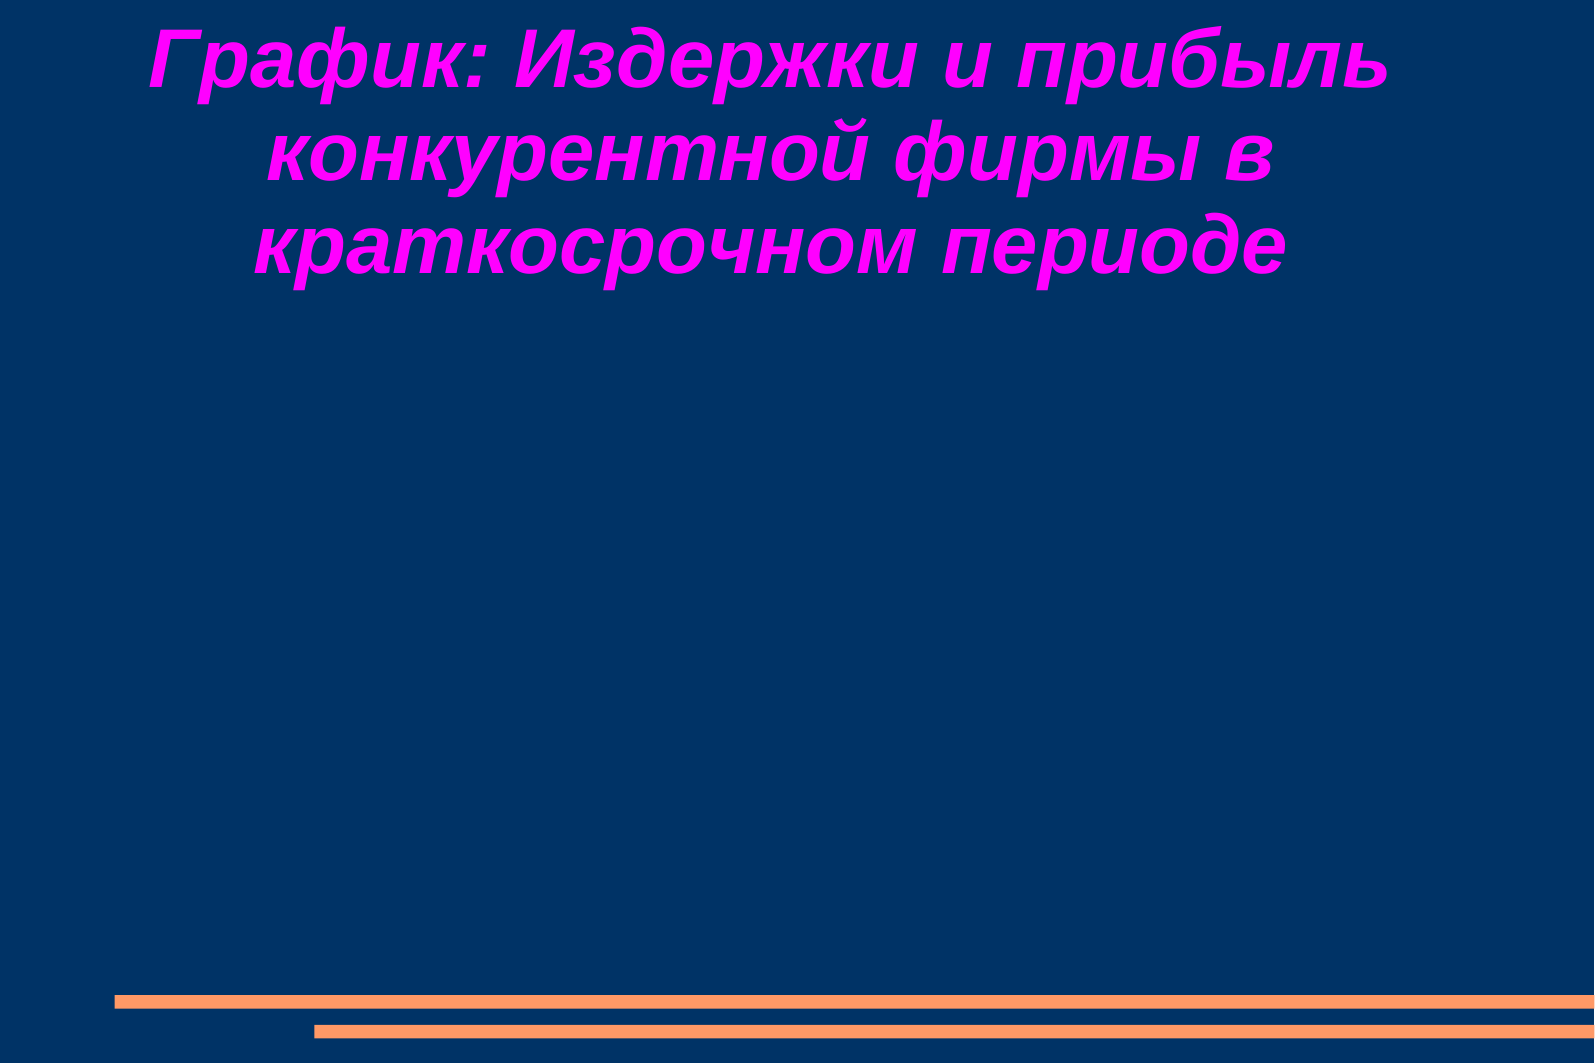

График: Издержки и прибыль конкурентной фирмы в краткосрочном периоде